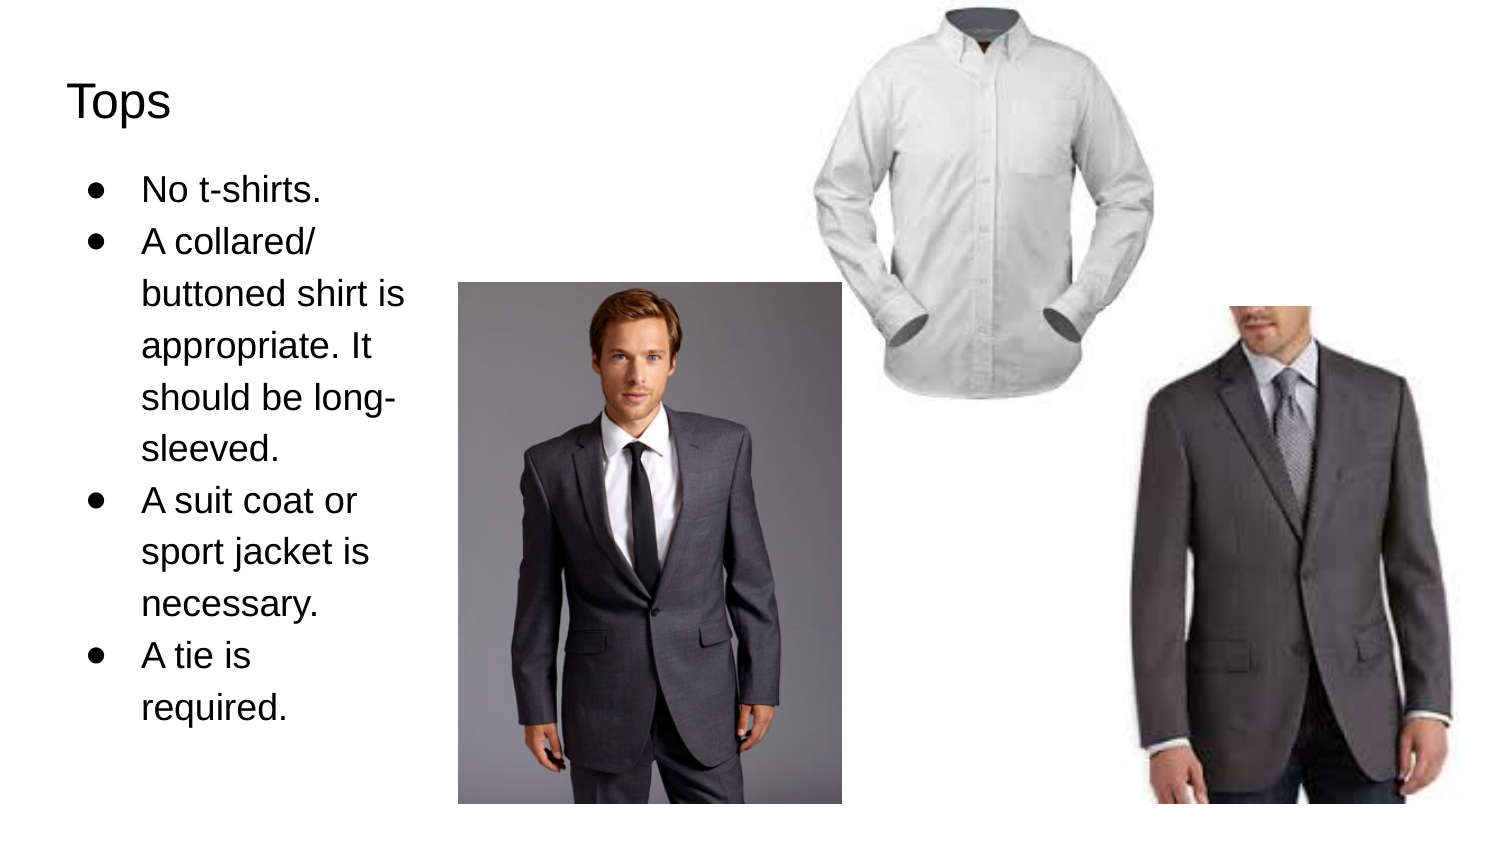

# Tops
No t-shirts.
A collared/ buttoned shirt is appropriate. It should be long-sleeved.
A suit coat or sport jacket is necessary.
A tie is required.